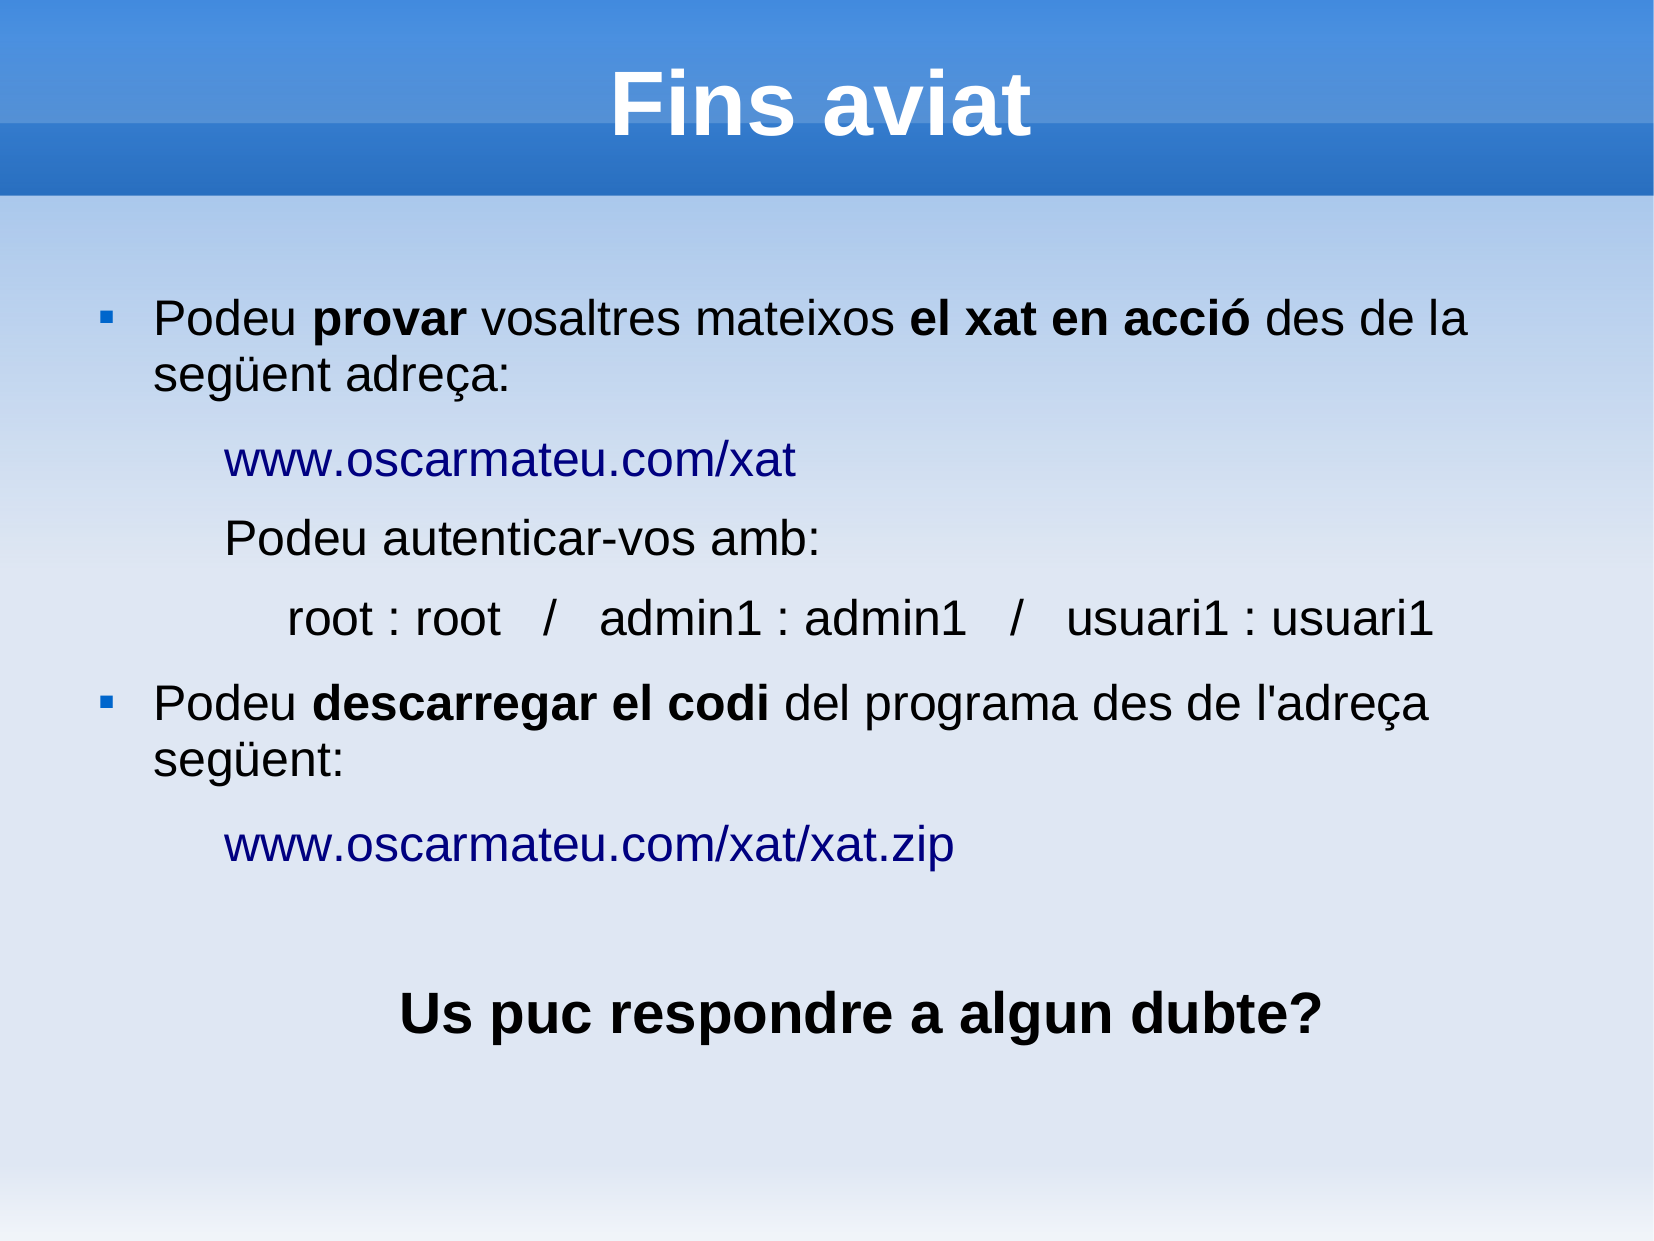

# Fins aviat
Podeu provar vosaltres mateixos el xat en acció des de la següent adreça:
www.oscarmateu.com/xat
Podeu autenticar-vos amb:
root : root / admin1 : admin1 / usuari1 : usuari1
Podeu descarregar el codi del programa des de l'adreça següent:
www.oscarmateu.com/xat/xat.zip
Us puc respondre a algun dubte?